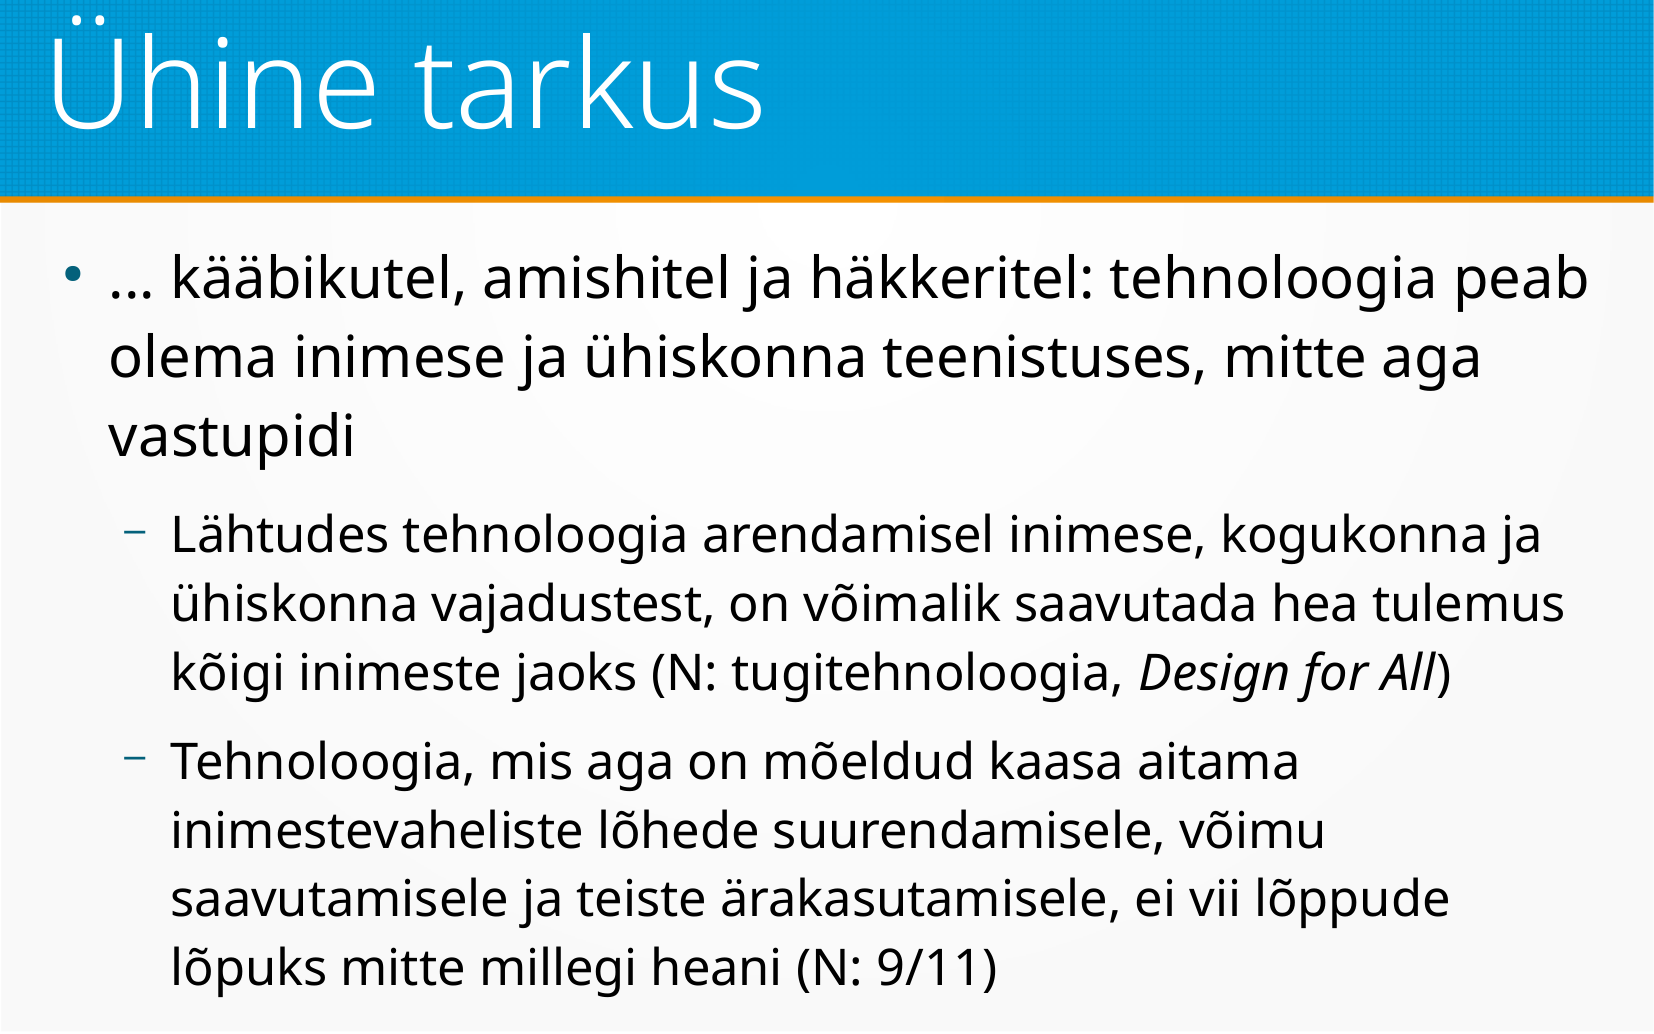

# Ühine tarkus
... kääbikutel, amishitel ja häkkeritel: tehnoloogia peab olema inimese ja ühiskonna teenistuses, mitte aga vastupidi
Lähtudes tehnoloogia arendamisel inimese, kogukonna ja ühiskonna vajadustest, on võimalik saavutada hea tulemus kõigi inimeste jaoks (N: tugitehnoloogia, Design for All)
Tehnoloogia, mis aga on mõeldud kaasa aitama inimestevaheliste lõhede suurendamisele, võimu saavutamisele ja teiste ärakasutamisele, ei vii lõppude lõpuks mitte millegi heani (N: 9/11)